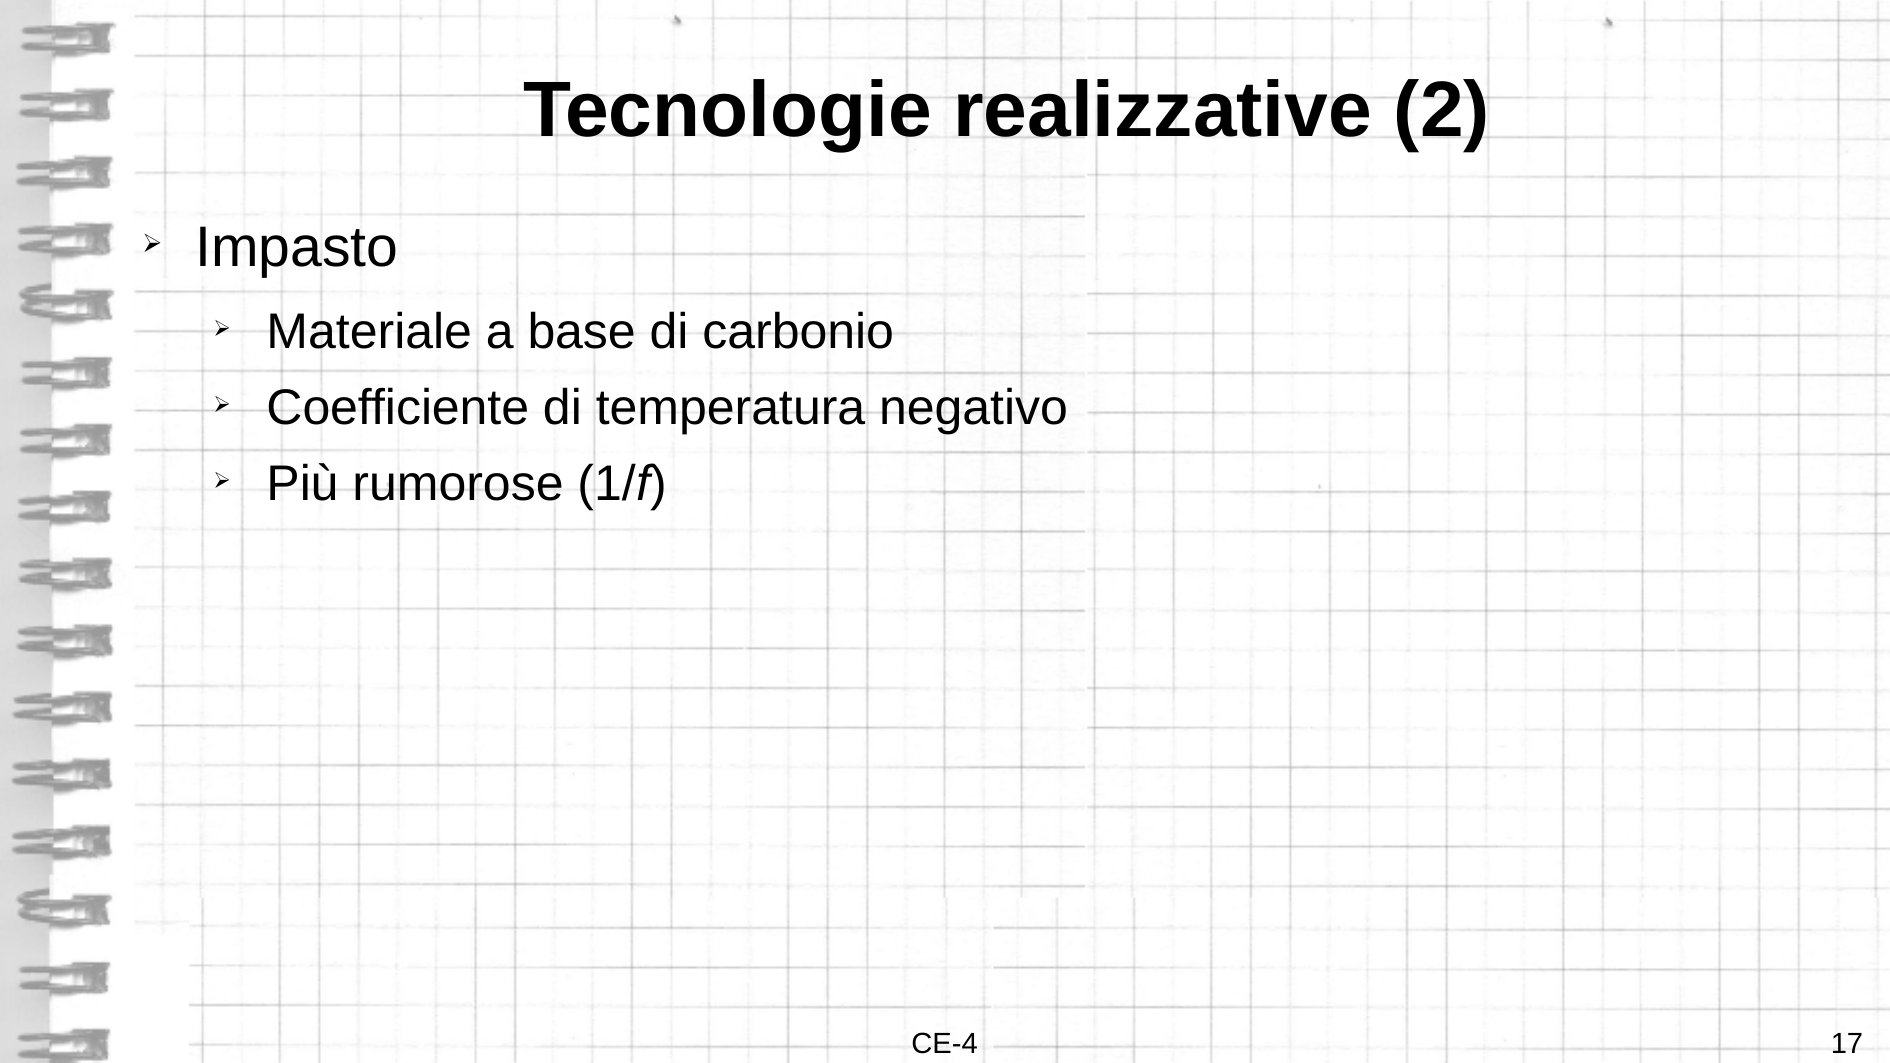

# Tecnologie realizzative (2)
Impasto
Materiale a base di carbonio
Coefficiente di temperatura negativo
Più rumorose (1/f)
CE-4
17